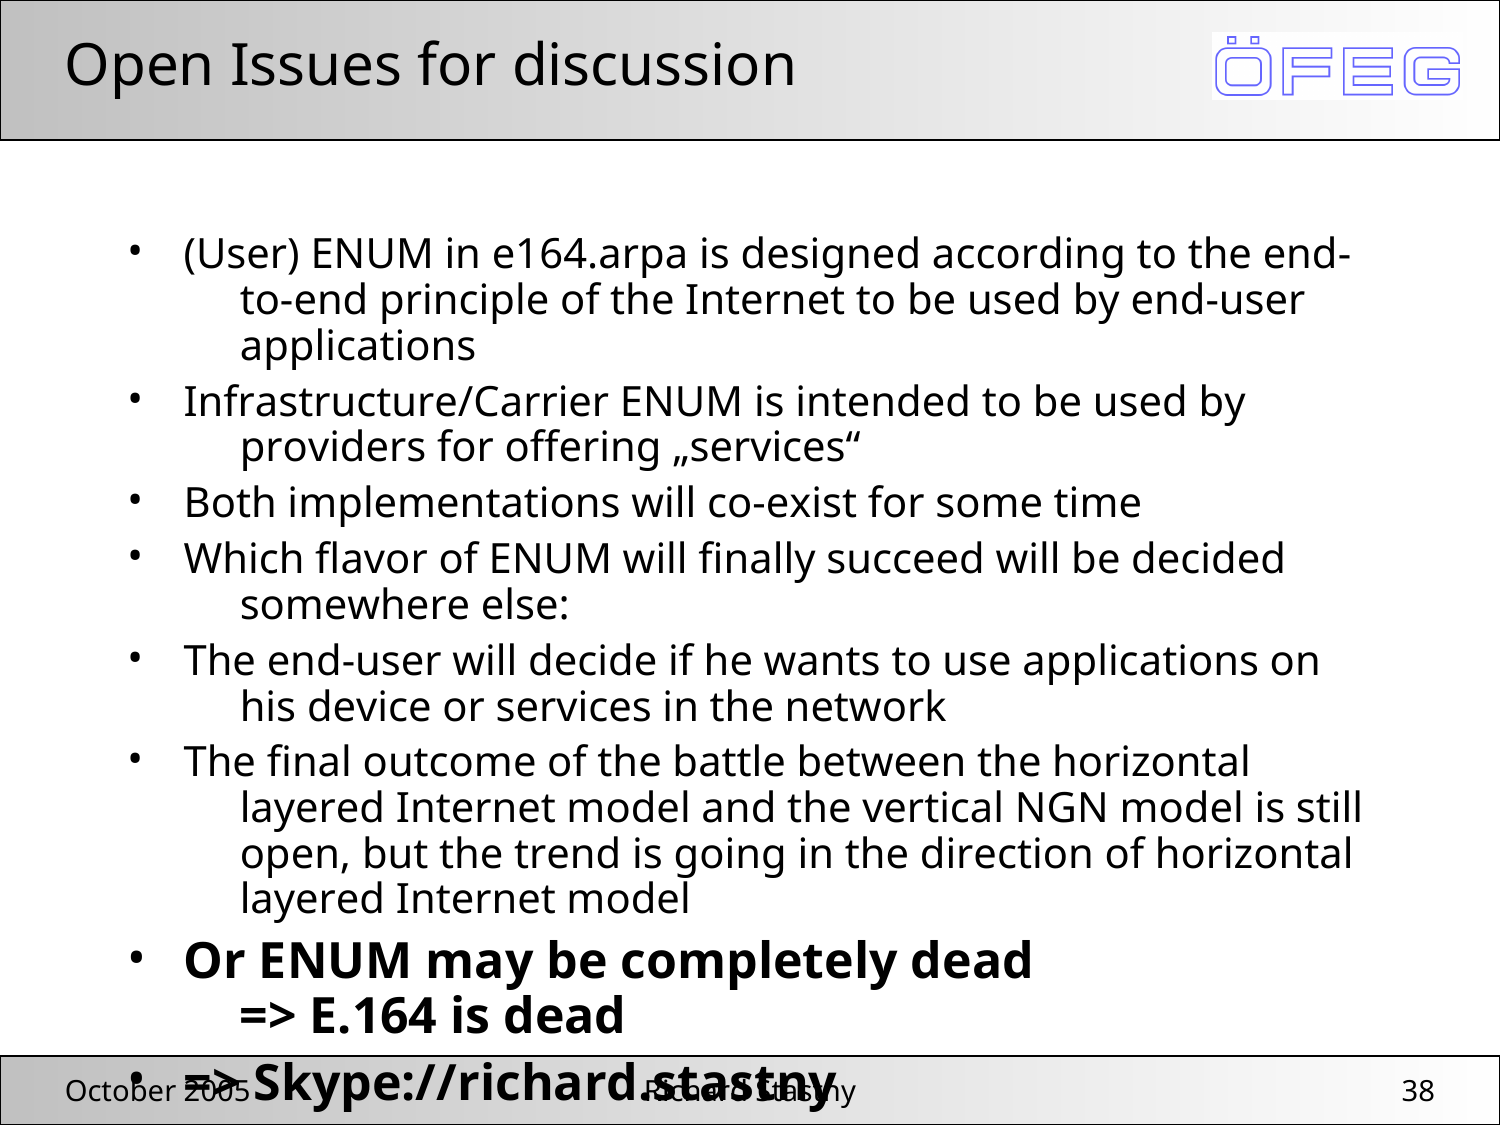

# Open Issues for discussion
(User) ENUM in e164.arpa is designed according to the end-to-end principle of the Internet to be used by end-user applications
Infrastructure/Carrier ENUM is intended to be used by providers for offering „services“
Both implementations will co-exist for some time
Which flavor of ENUM will finally succeed will be decided somewhere else:
The end-user will decide if he wants to use applications on his device or services in the network
The final outcome of the battle between the horizontal layered Internet model and the vertical NGN model is still open, but the trend is going in the direction of horizontal layered Internet model
Or ENUM may be completely dead
=> E.164 is dead
=> Skype://richard.stastny
October 2005
Richard Stastny
38